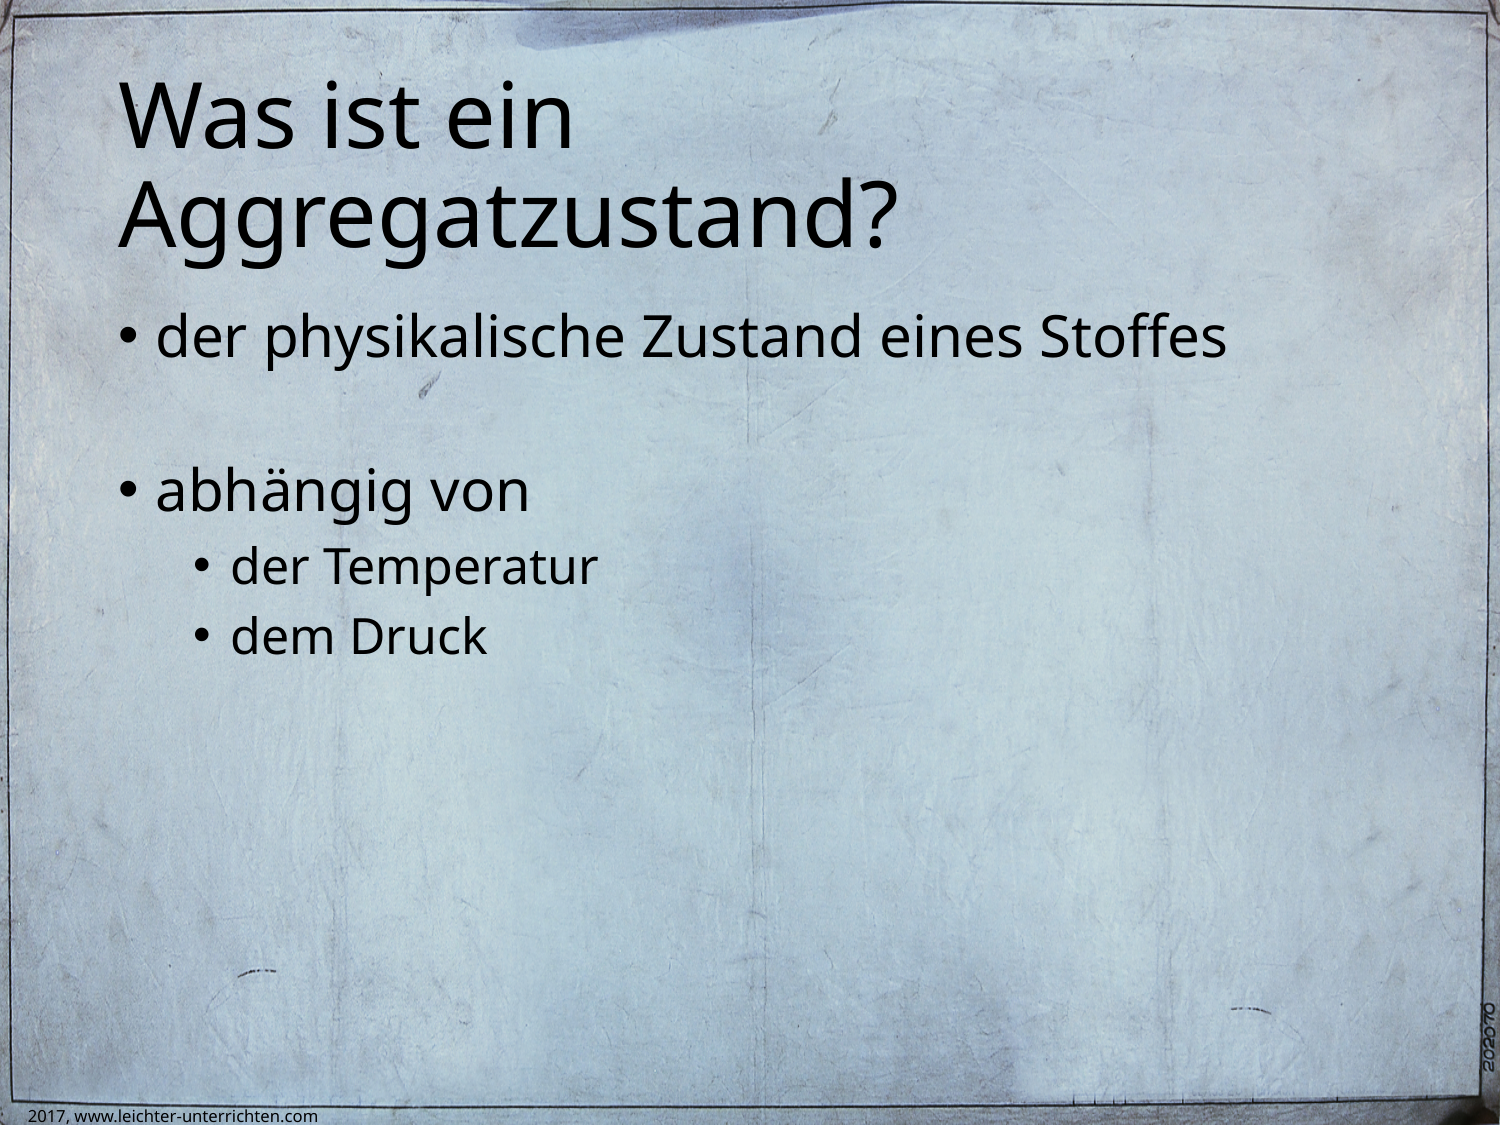

# Was ist ein Aggregatzustand?
der physikalische Zustand eines Stoffes
abhängig von
der Temperatur
dem Druck